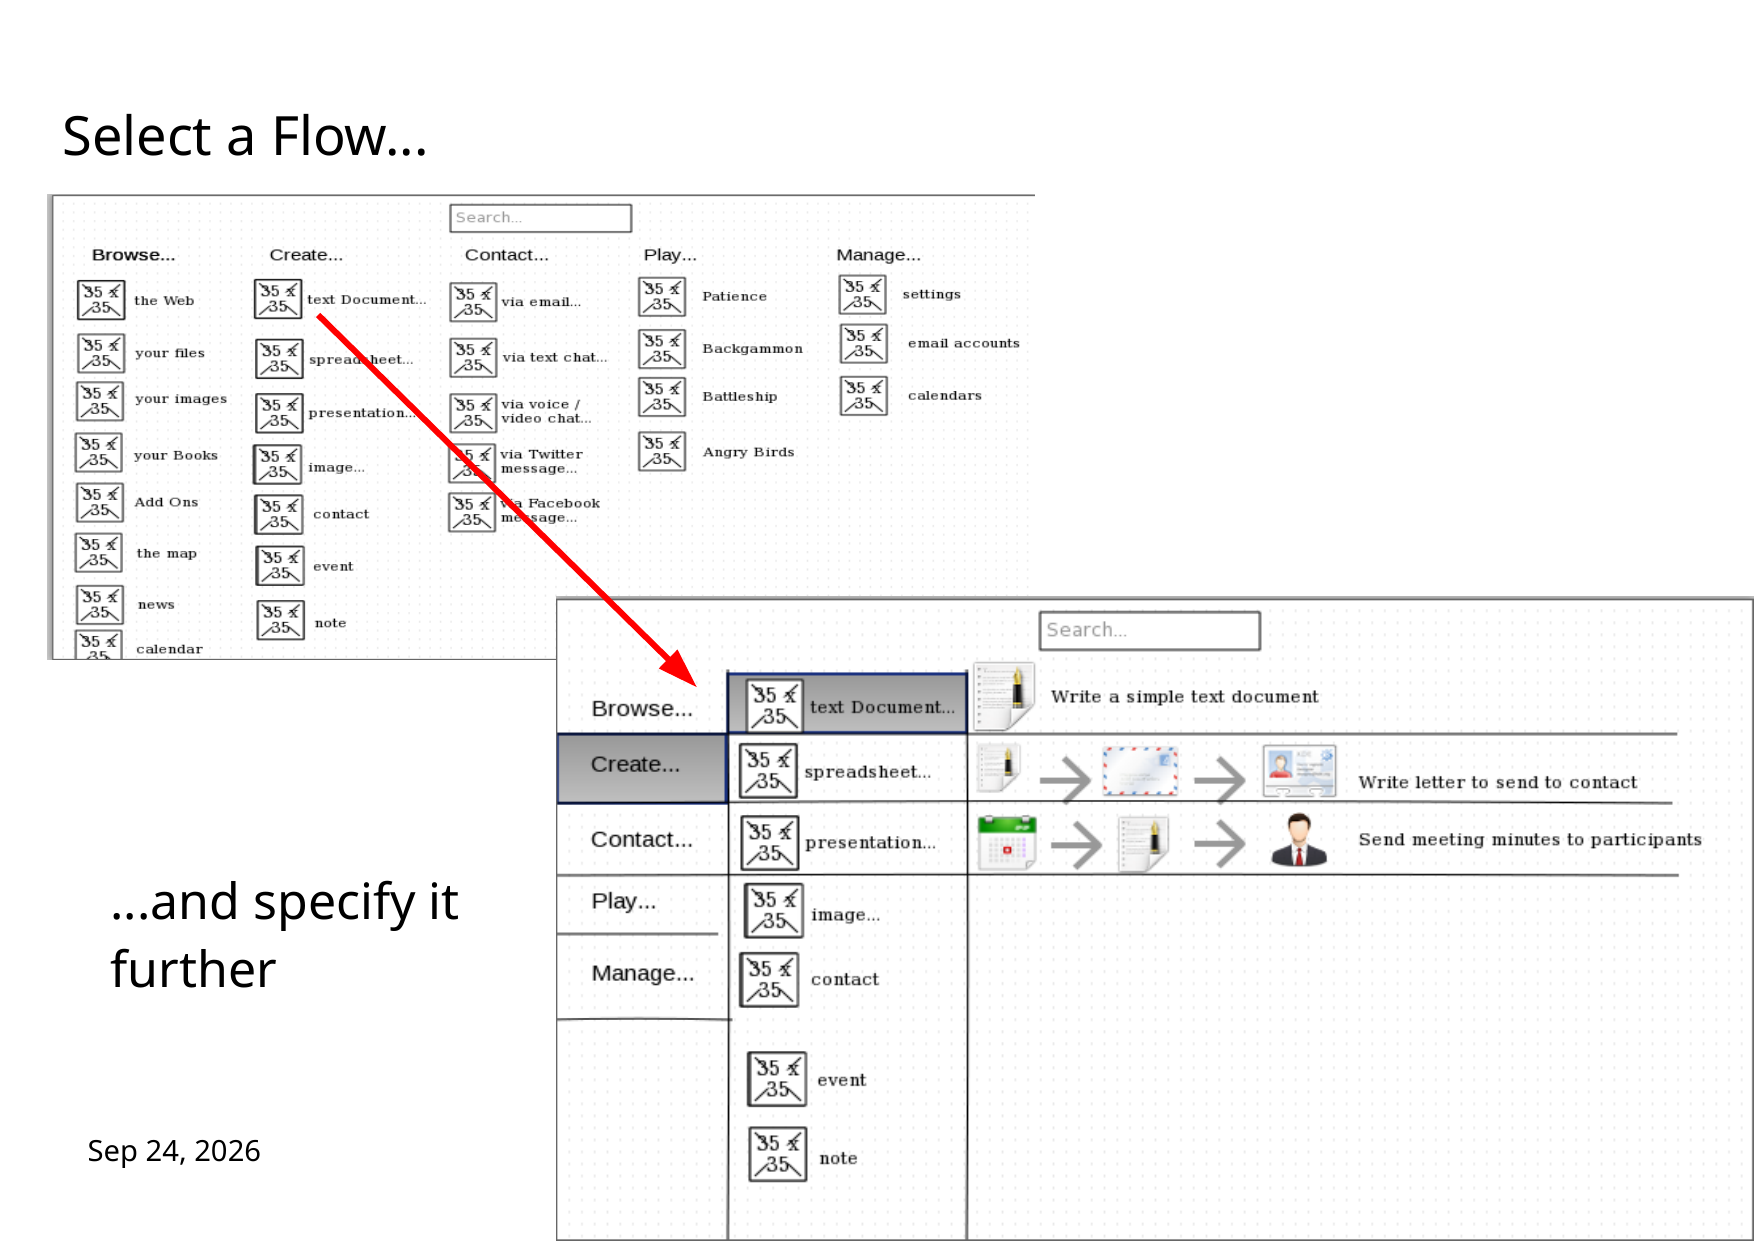

Select a Flow...
...and specify it further
"Computer: I'd like to write a summary of this meeting"
24